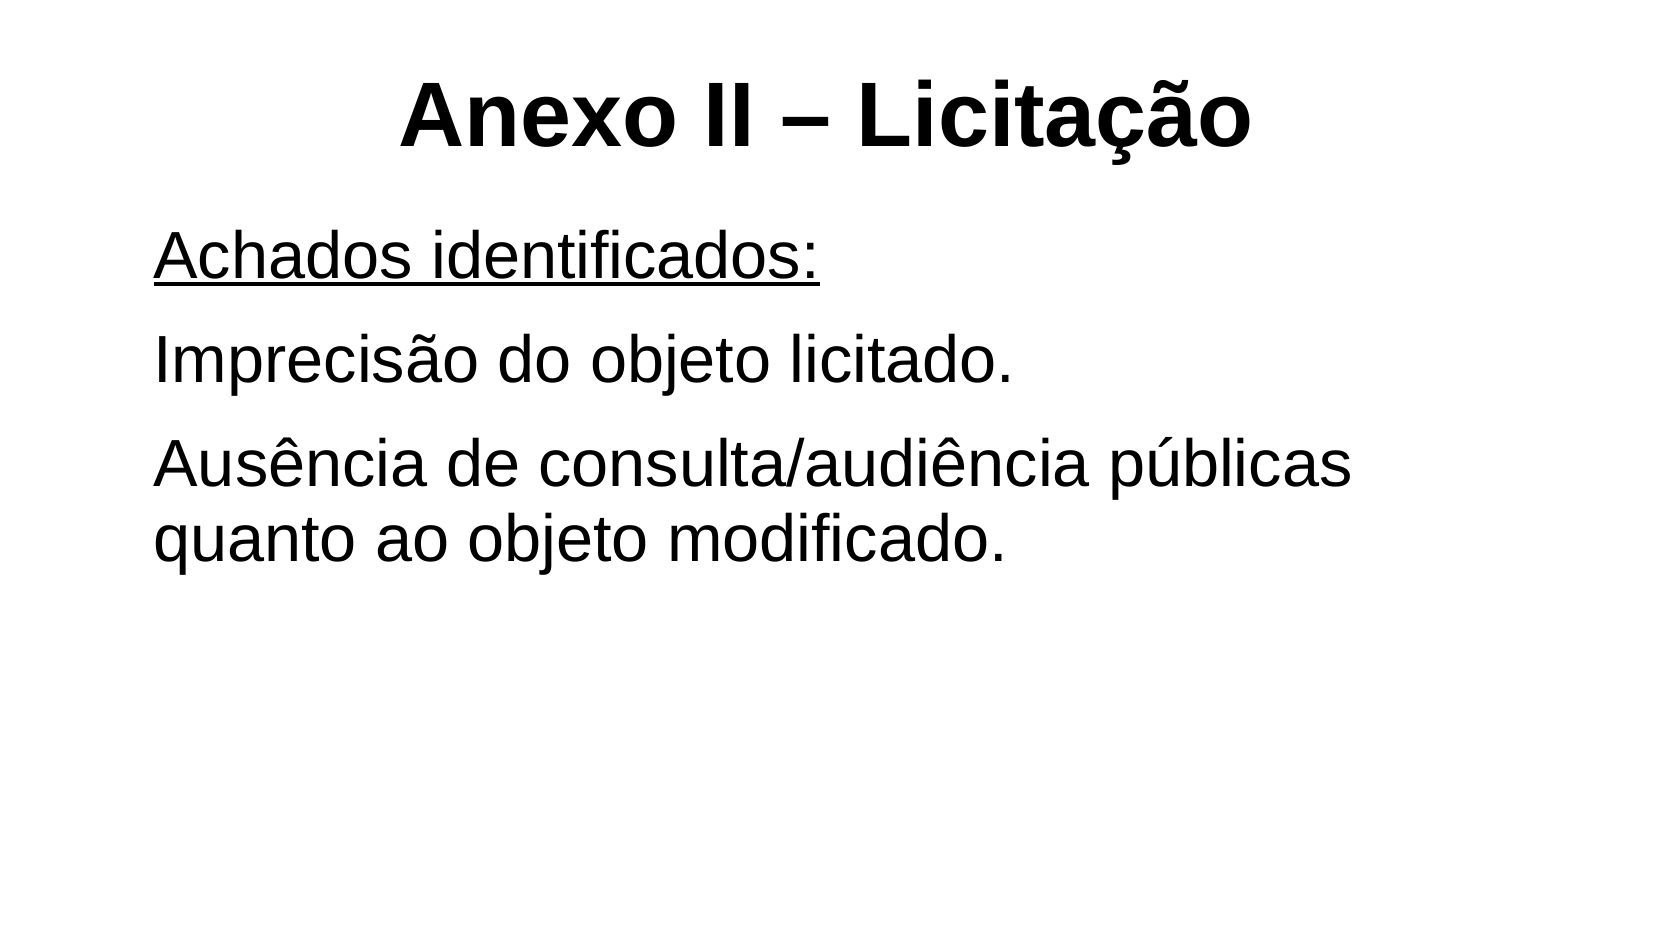

# Anexo II – Licitação
Achados identificados:
Imprecisão do objeto licitado.
Ausência de consulta/audiência públicas quanto ao objeto modificado.